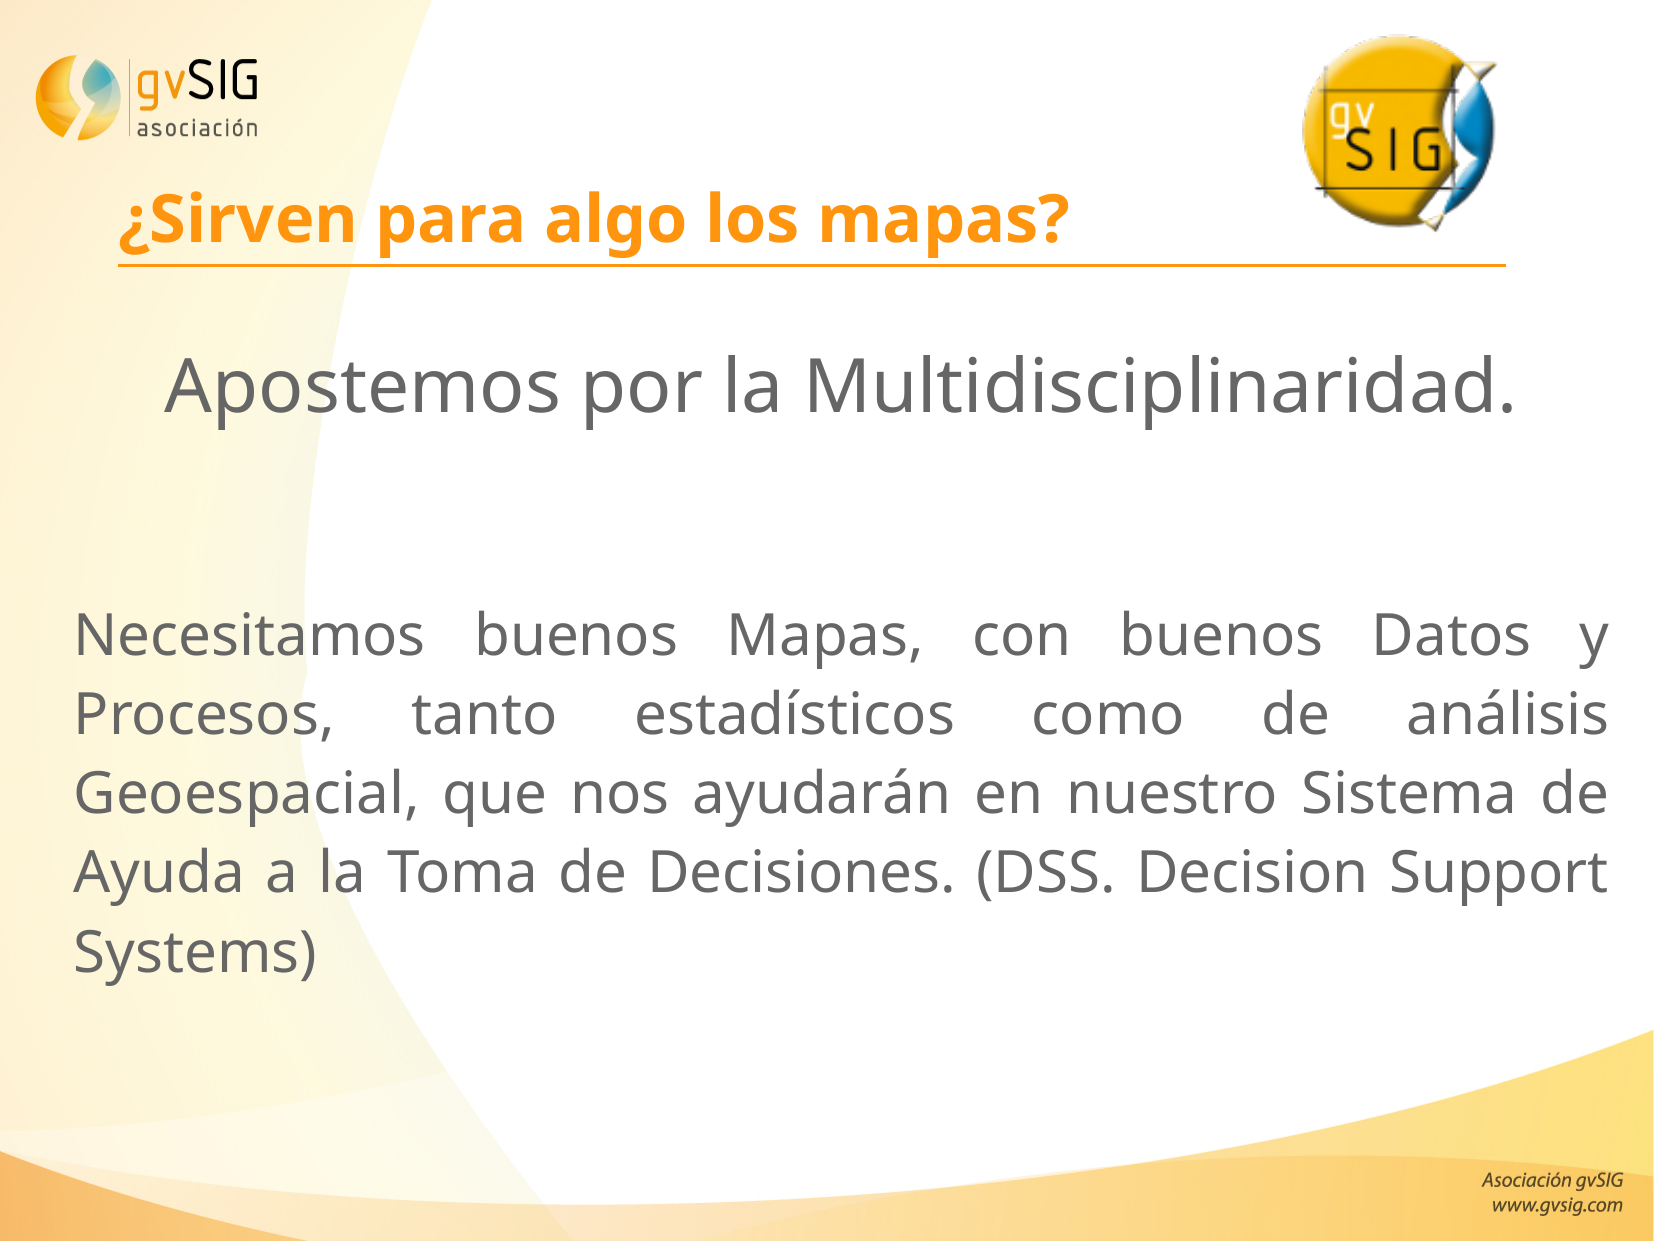

¿Sirven para algo los mapas?
Apostemos por la Multidisciplinaridad.
Necesitamos buenos Mapas, con buenos Datos y Procesos, tanto estadísticos como de análisis Geoespacial, que nos ayudarán en nuestro Sistema de Ayuda a la Toma de Decisiones. (DSS. Decision Support Systems)